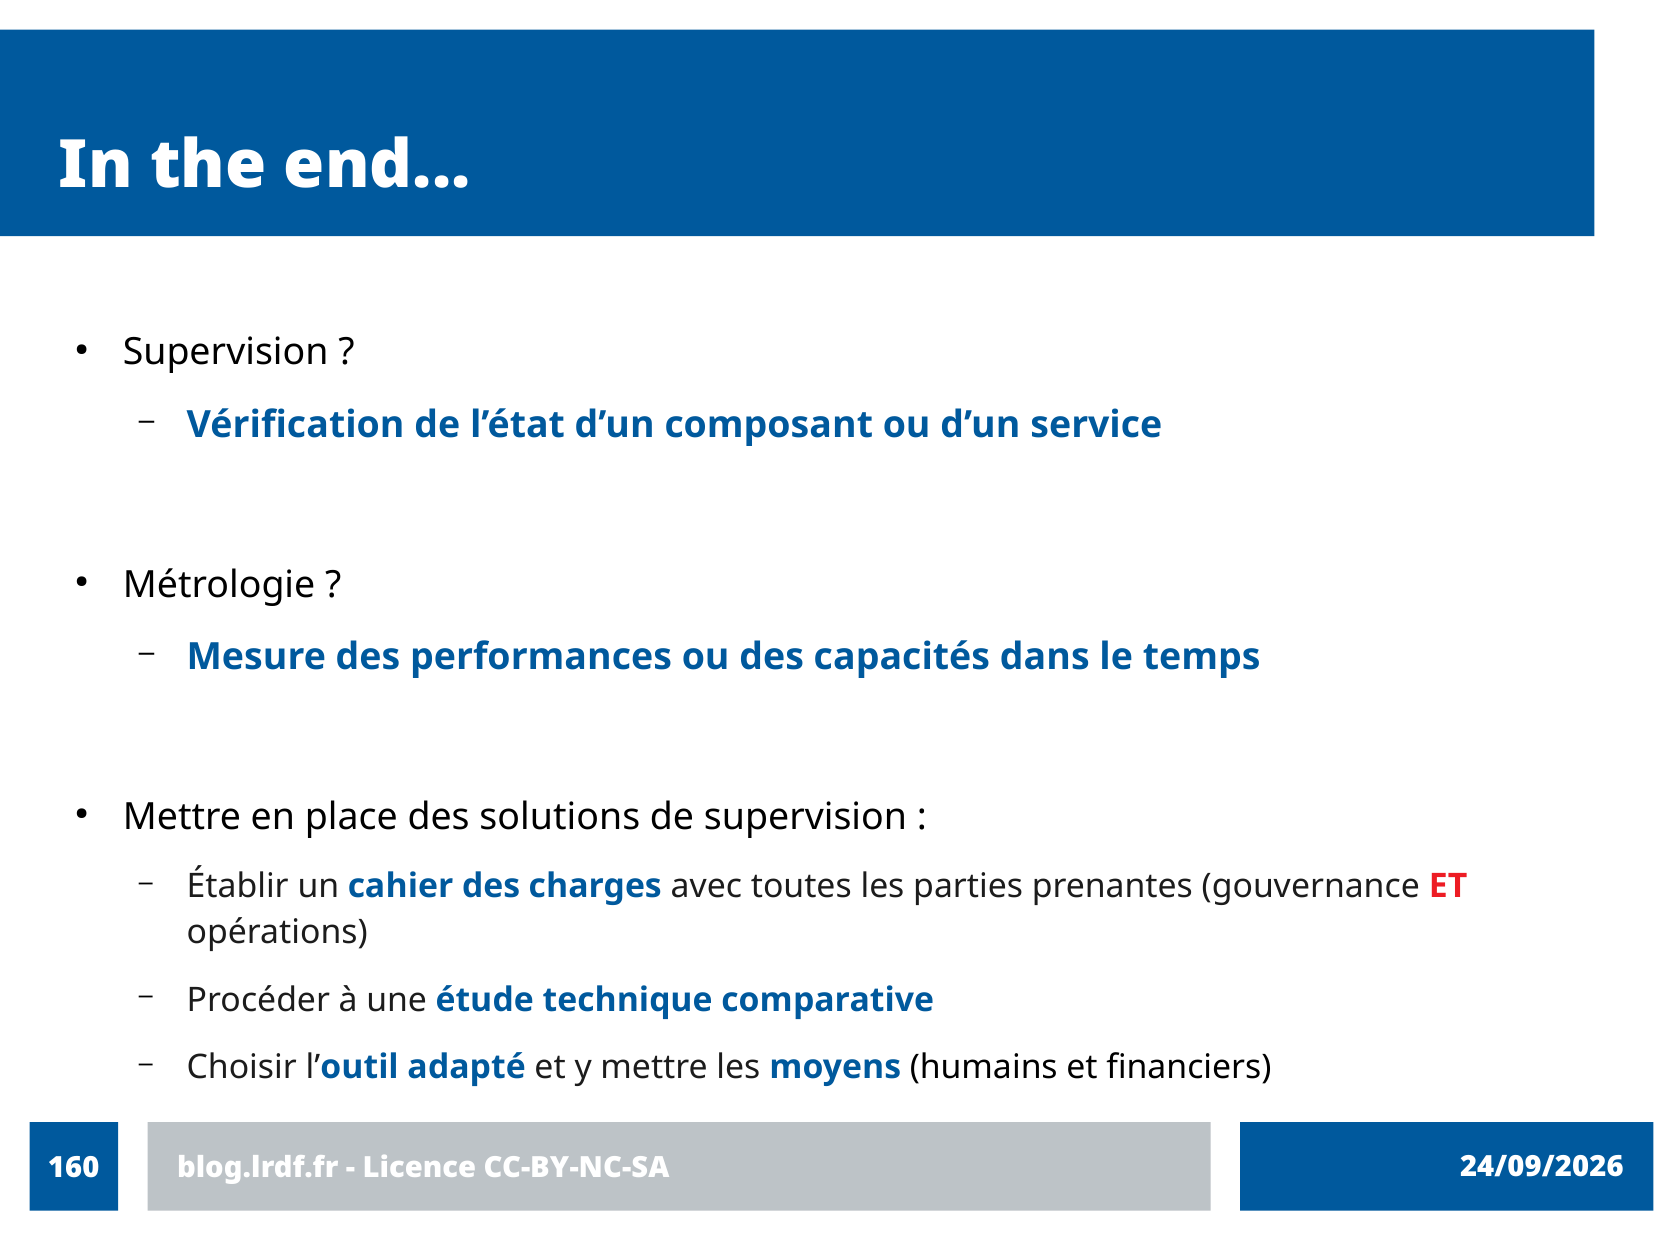

# In the end...
Supervision ?
Vérification de l’état d’un composant ou d’un service
Métrologie ?
Mesure des performances ou des capacités dans le temps
Mettre en place des solutions de supervision :
Établir un cahier des charges avec toutes les parties prenantes (gouvernance ET opérations)
Procéder à une étude technique comparative
Choisir l’outil adapté et y mettre les moyens (humains et financiers)
160
blog.lrdf.fr - Licence CC-BY-NC-SA